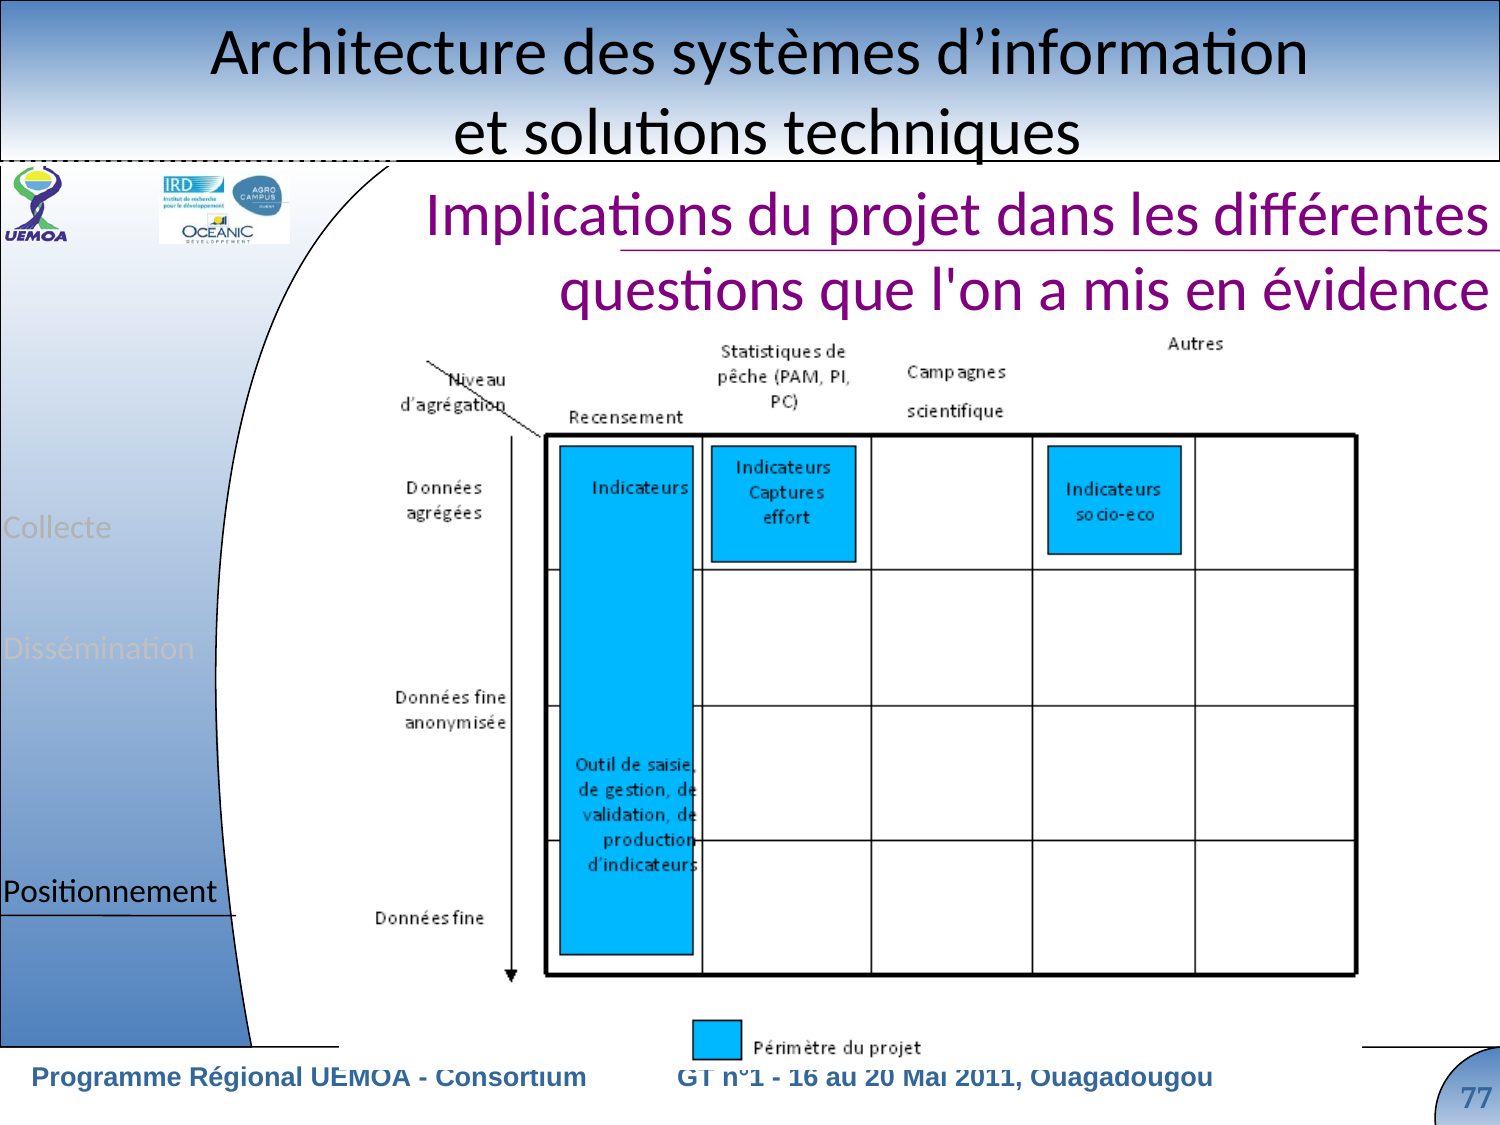

Architecture des systèmes d’information
et solutions techniques
Implications du projet dans les différentes questions que l'on a mis en évidence
Collecte
Dissémination
Positionnement